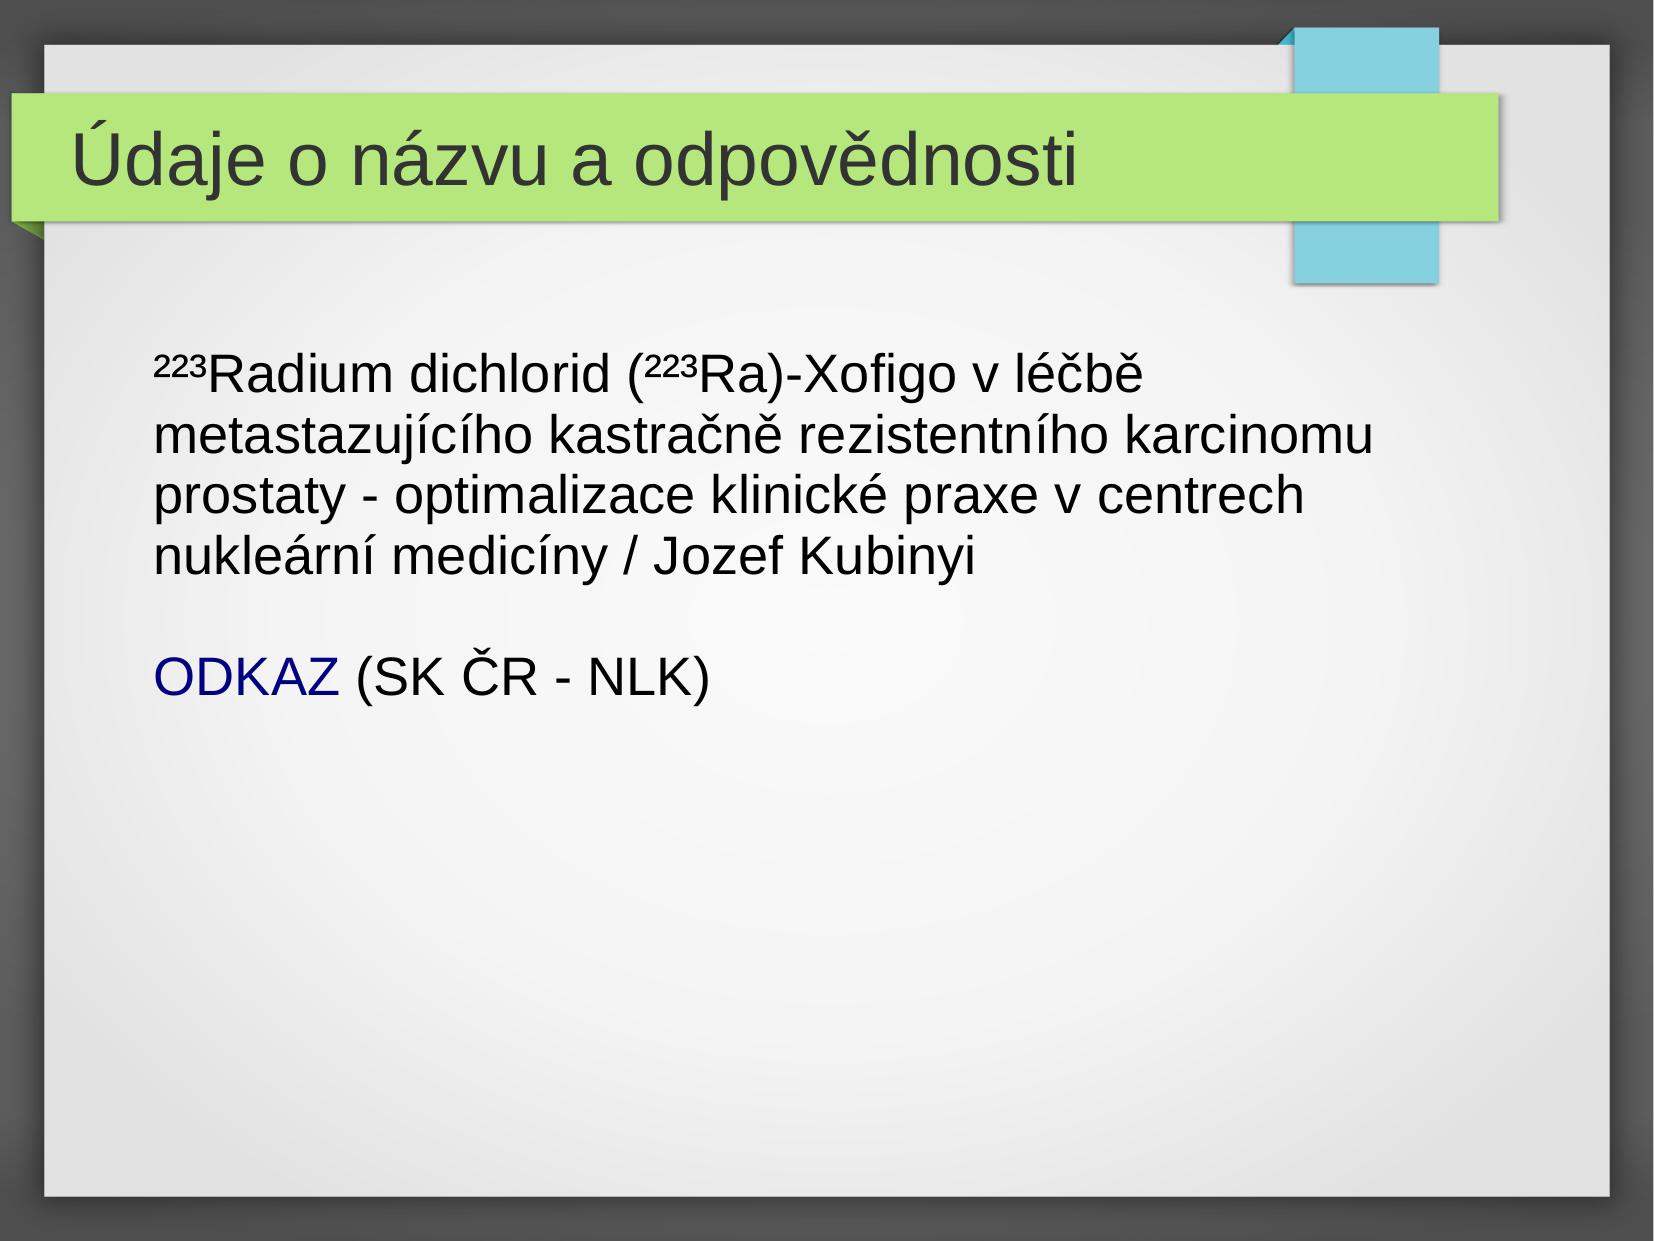

# Údaje o názvu a odpovědnosti
²²³Radium dichlorid (²²³Ra)-Xofigo v léčbě metastazujícího kastračně rezistentního karcinomu prostaty - optimalizace klinické praxe v centrech nukleární medicíny / Jozef Kubinyi
ODKAZ (SK ČR - NLK)